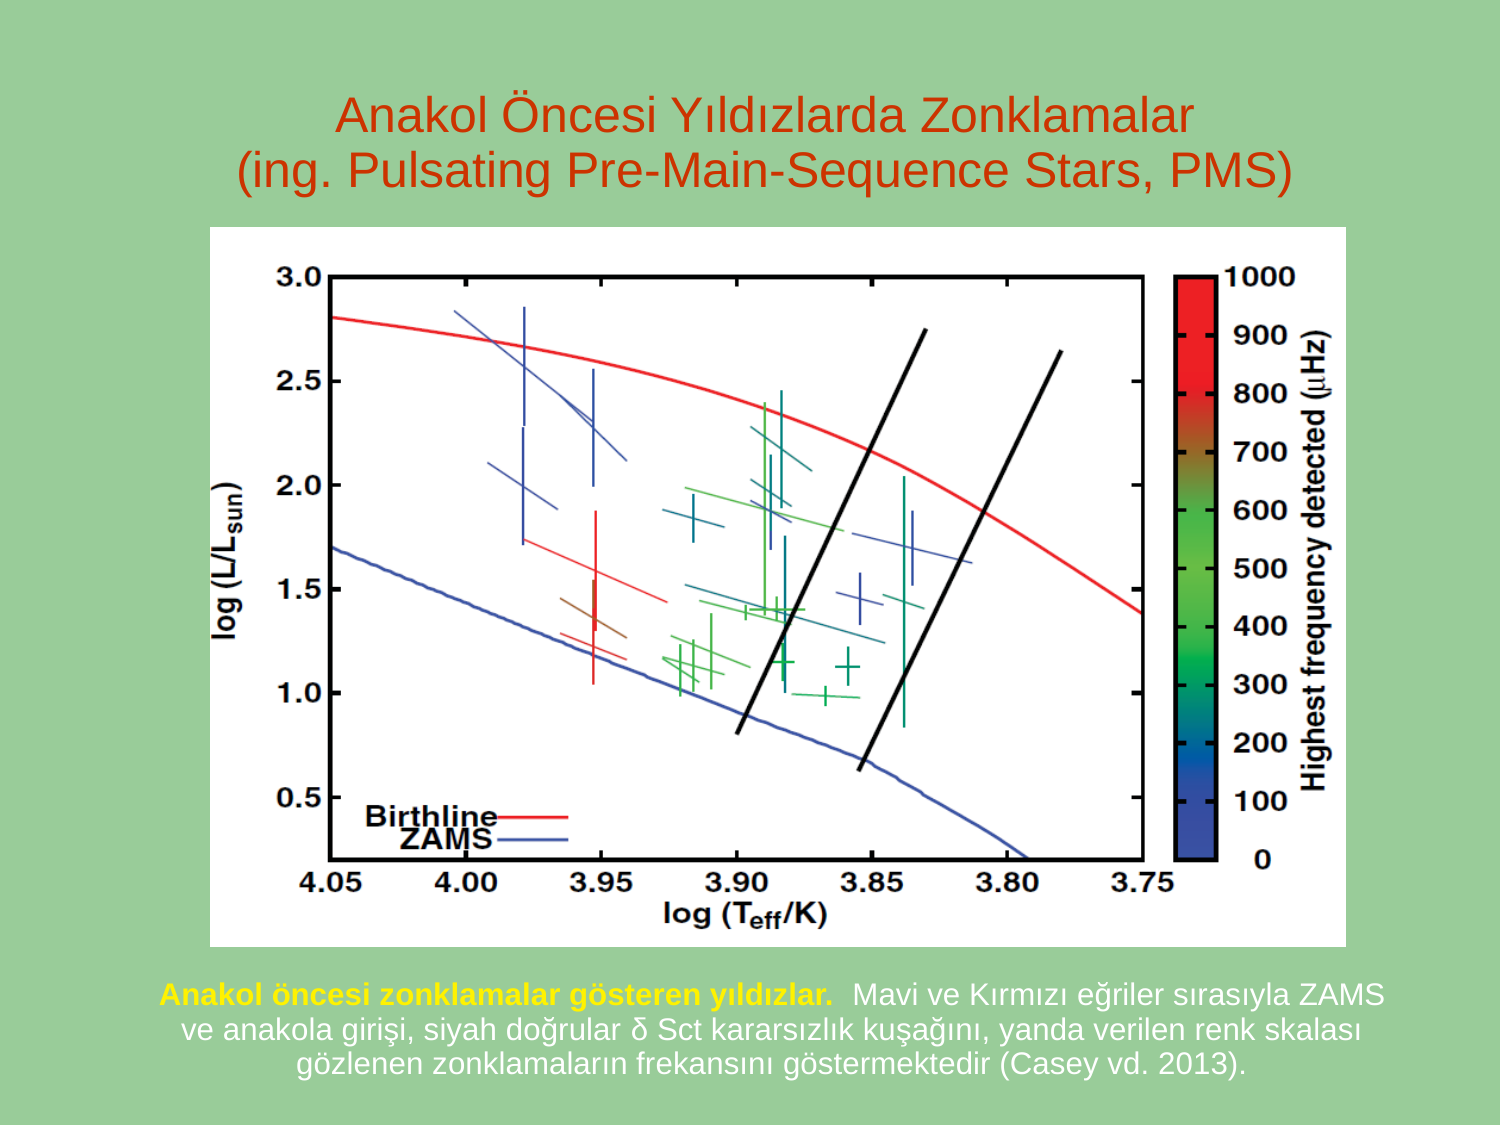

# Anakol Öncesi Yıldızlarda Zonklamalar (ing. Pulsating Pre-Main-Sequence Stars, PMS)
Anakol öncesi zonklamalar gösteren yıldızlar. Mavi ve Kırmızı eğriler sırasıyla ZAMS ve anakola girişi, siyah doğrular δ Sct kararsızlık kuşağını, yanda verilen renk skalası gözlenen zonklamaların frekansını göstermektedir (Casey vd. 2013).